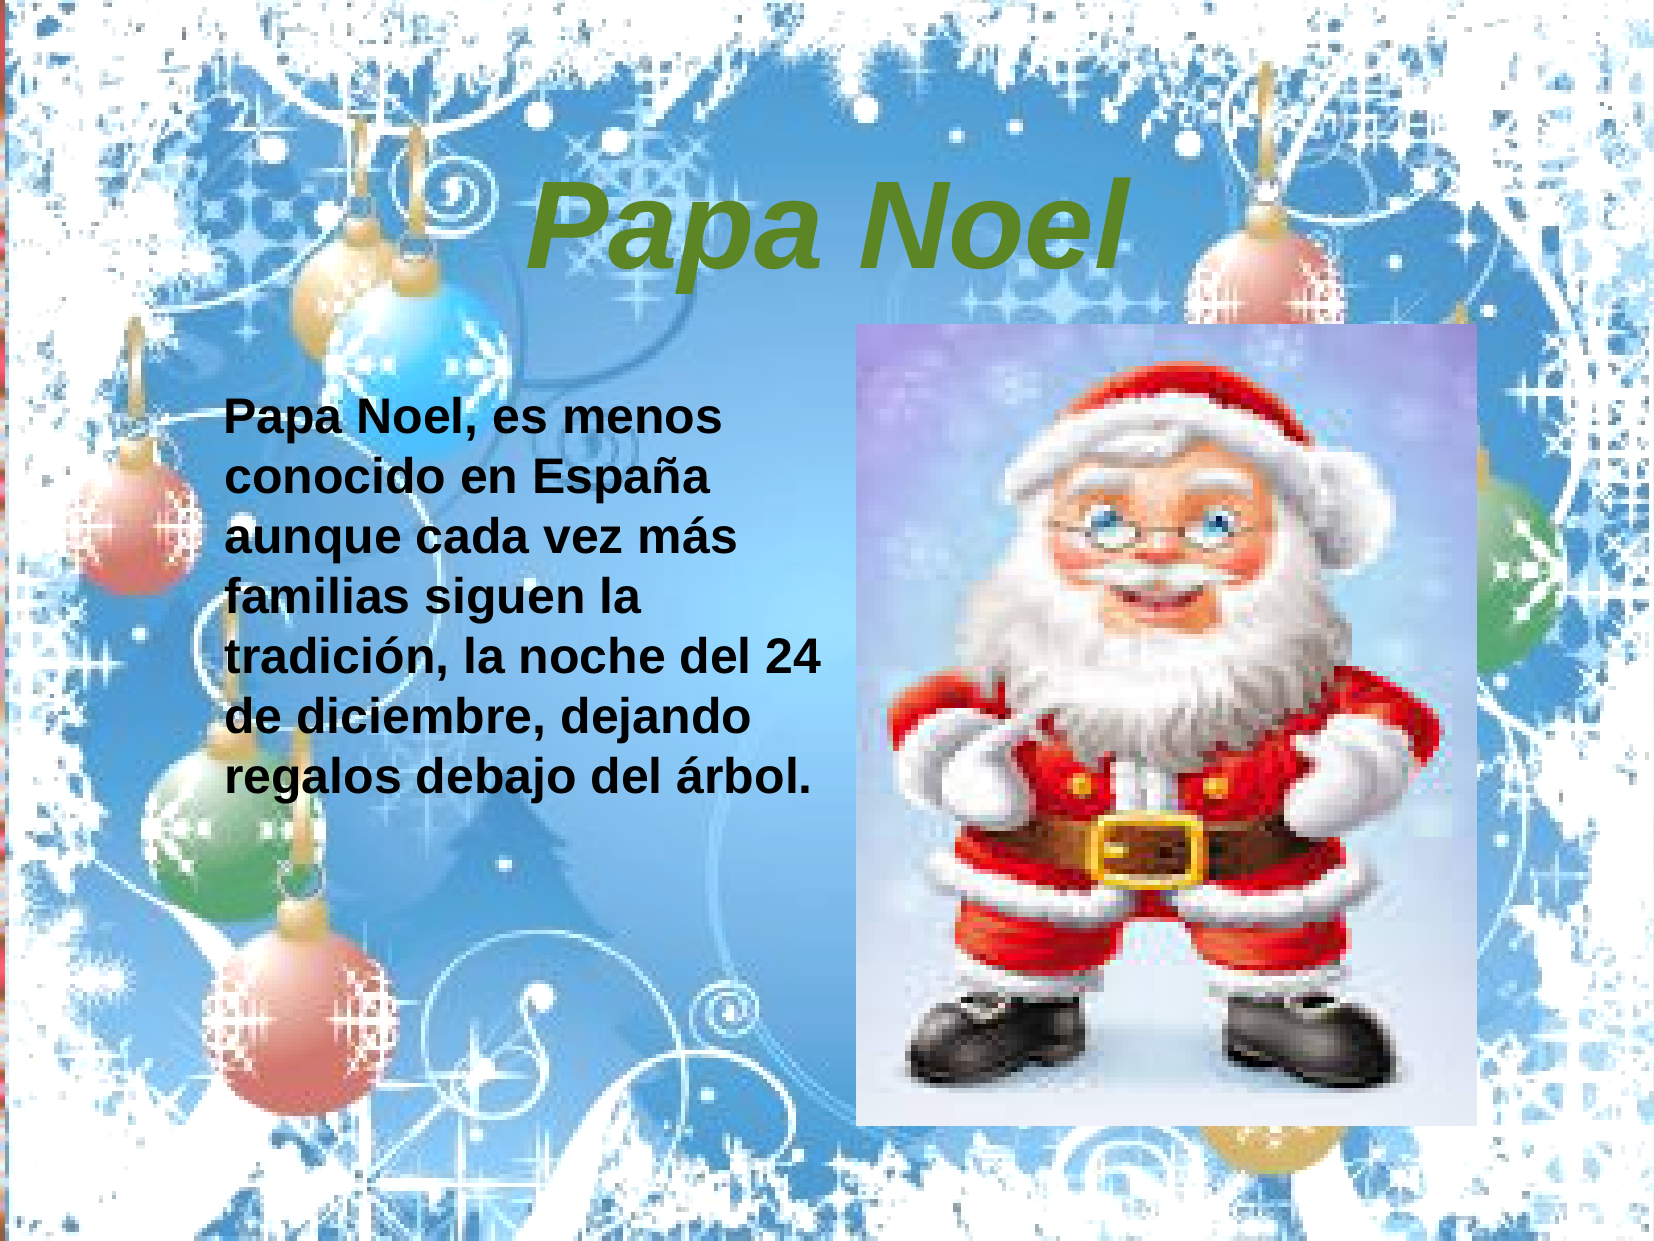

# Papa Noel
 Papa Noel, es menos conocido en España aunque cada vez más familias siguen la tradición, la noche del 24 de diciembre, dejando regalos debajo del árbol.